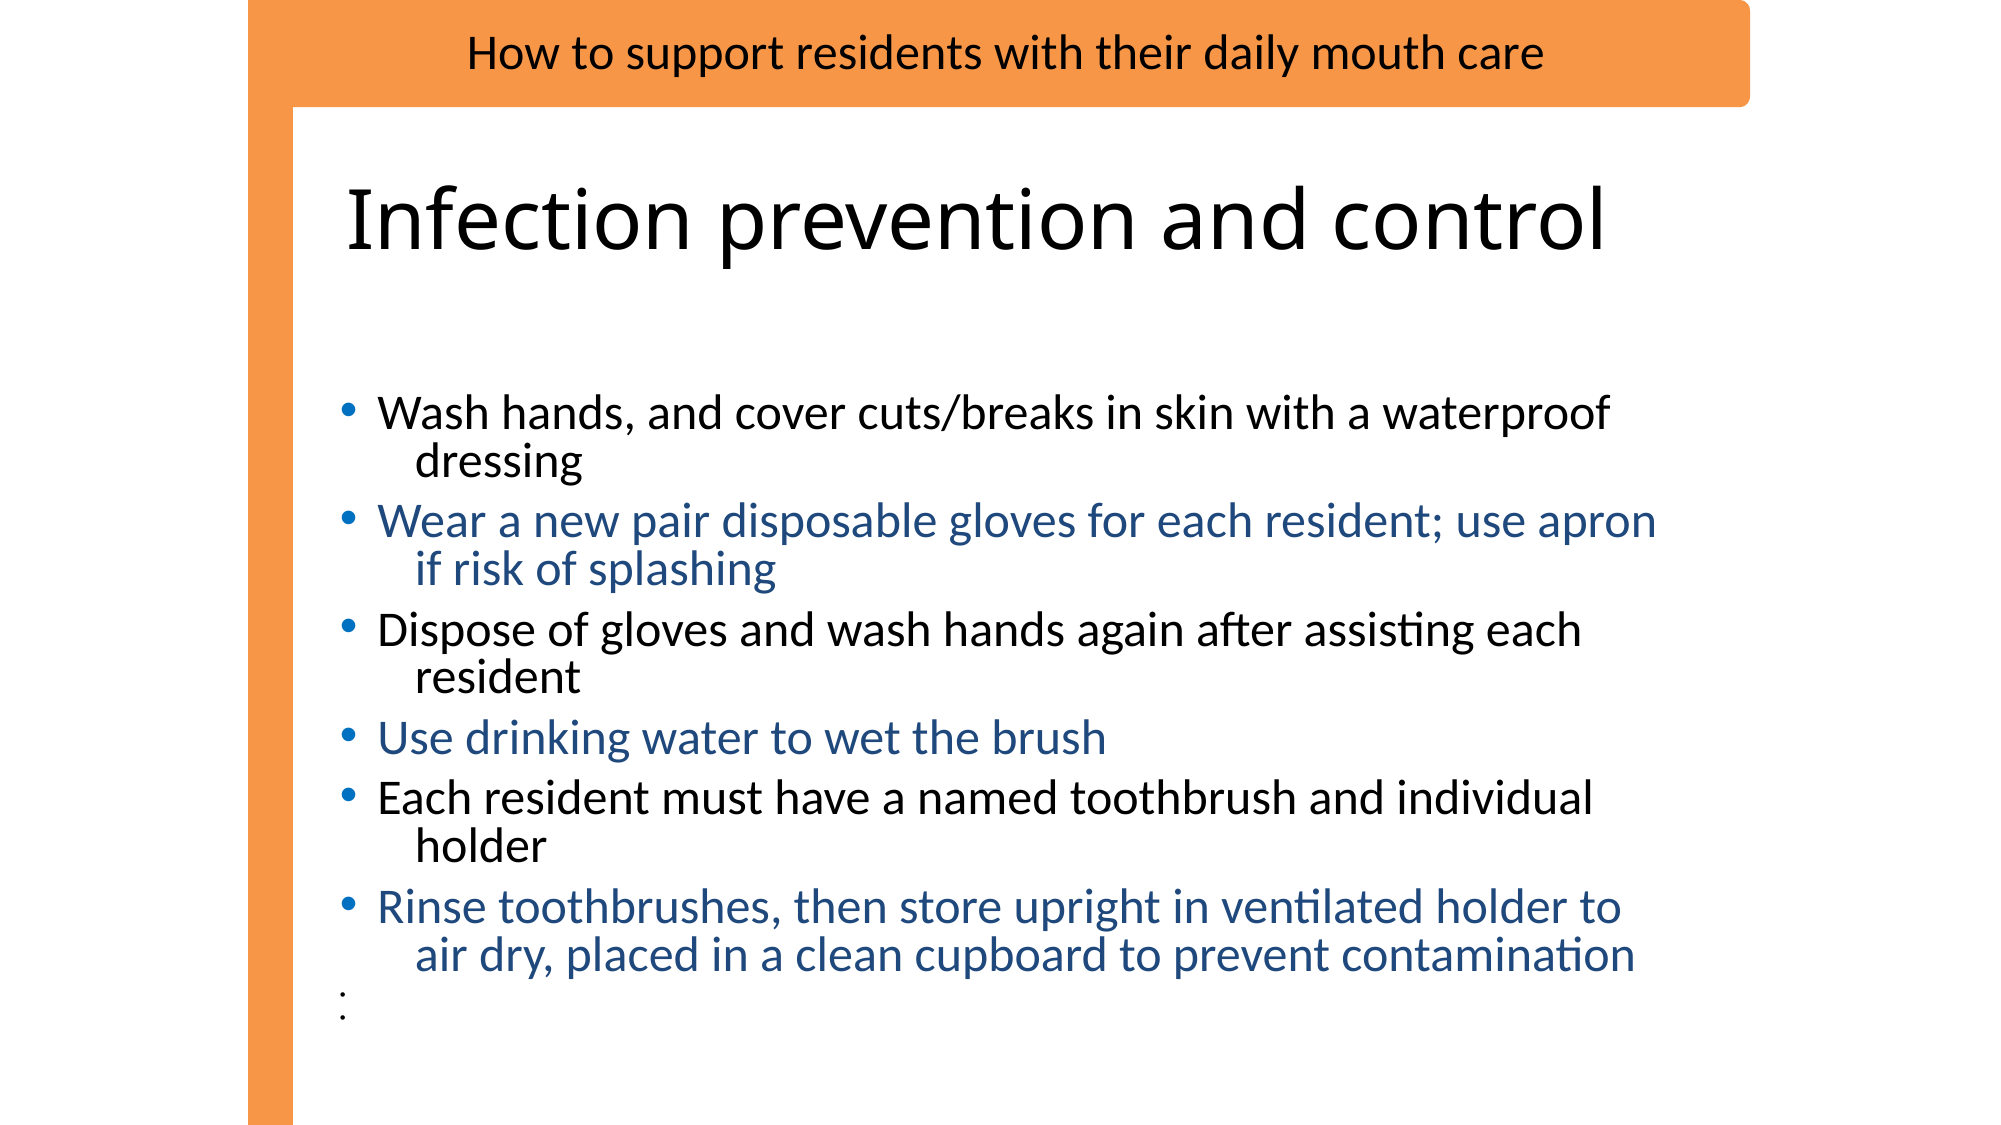

How to support residents with their daily mouth care
# Infection prevention and control
Wash hands, and cover cuts/breaks in skin with a waterproof dressing
Wear a new pair disposable gloves for each resident; use apron if risk of splashing
Dispose of gloves and wash hands again after assisting each resident
Use drinking water to wet the brush
Each resident must have a named toothbrush and individual holder
Rinse toothbrushes, then store upright in ventilated holder to air dry, placed in a clean cupboard to prevent contamination